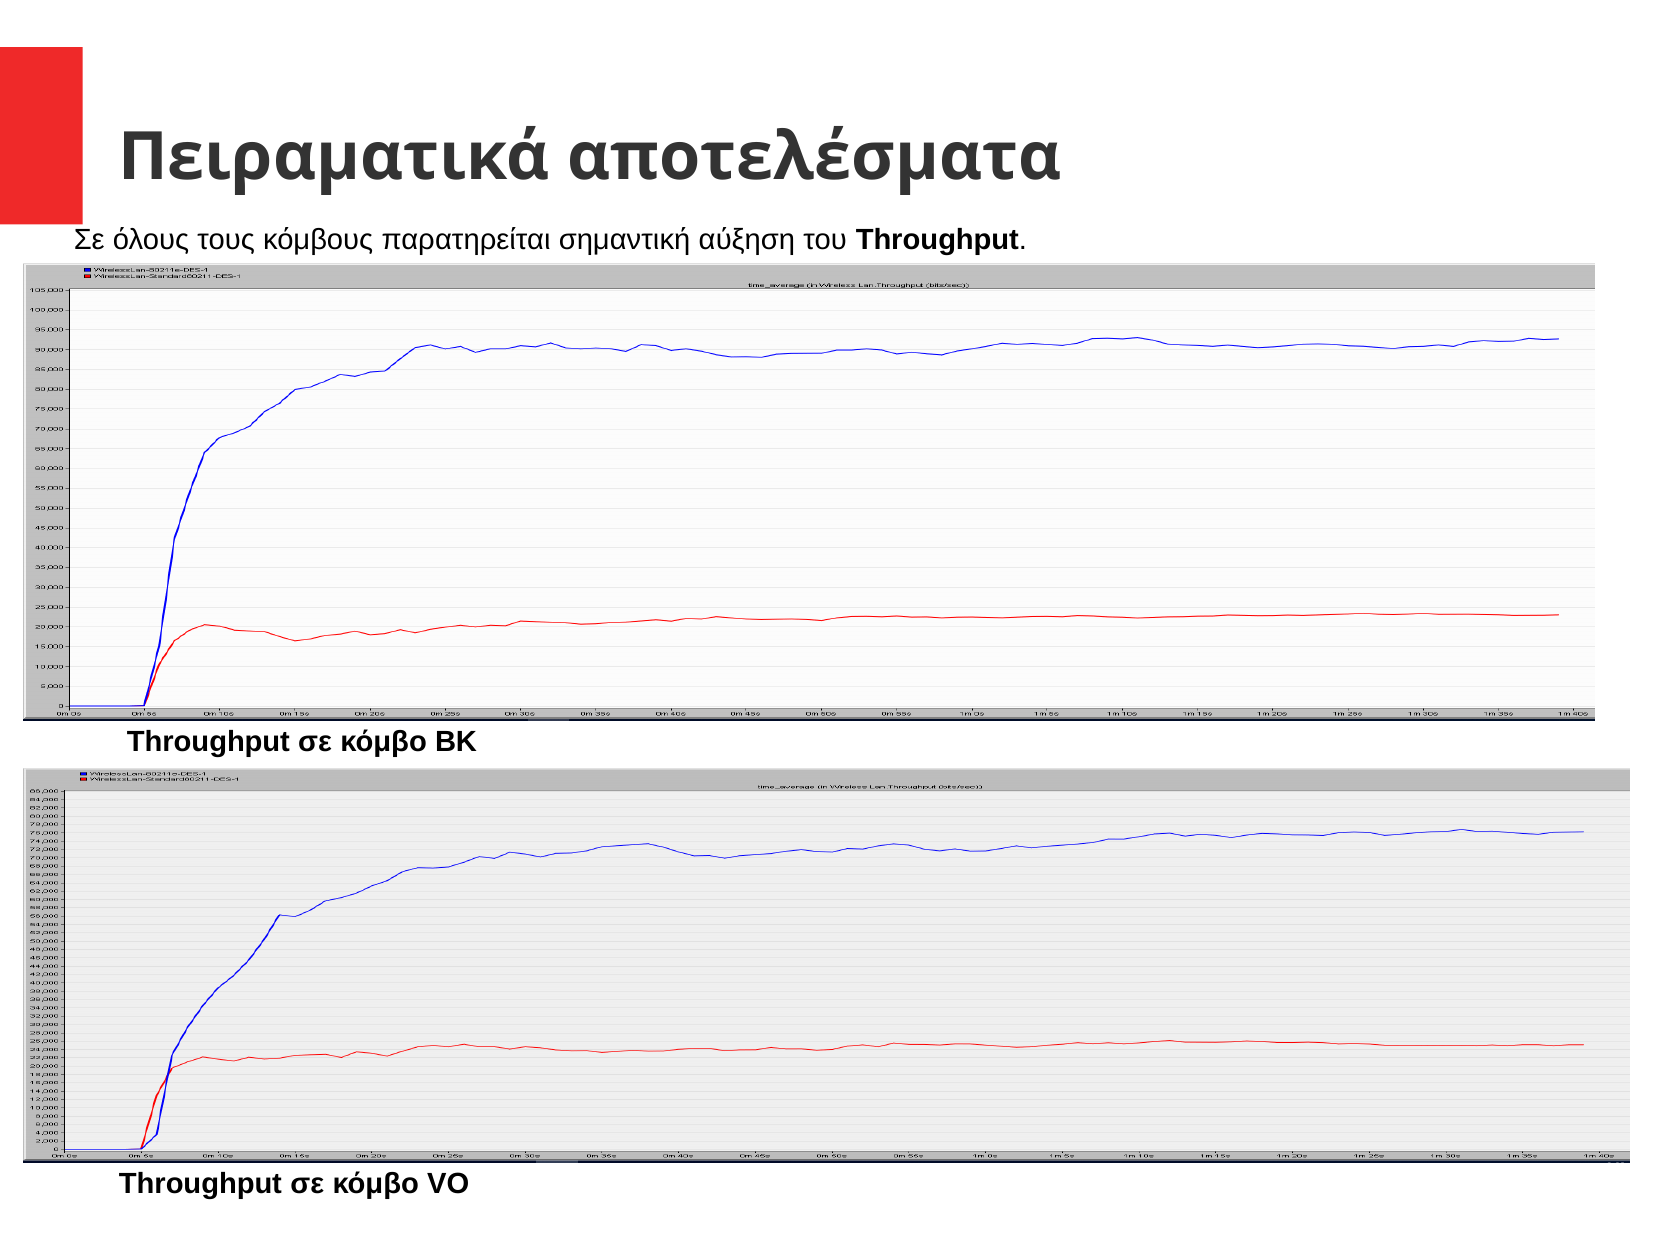

Πειραματικά αποτελέσματα
Σε όλους τους κόμβους παρατηρείται σημαντική αύξηση του Throughput.
Throughput σε κόμβο BK
Throughput σε κόμβο VO